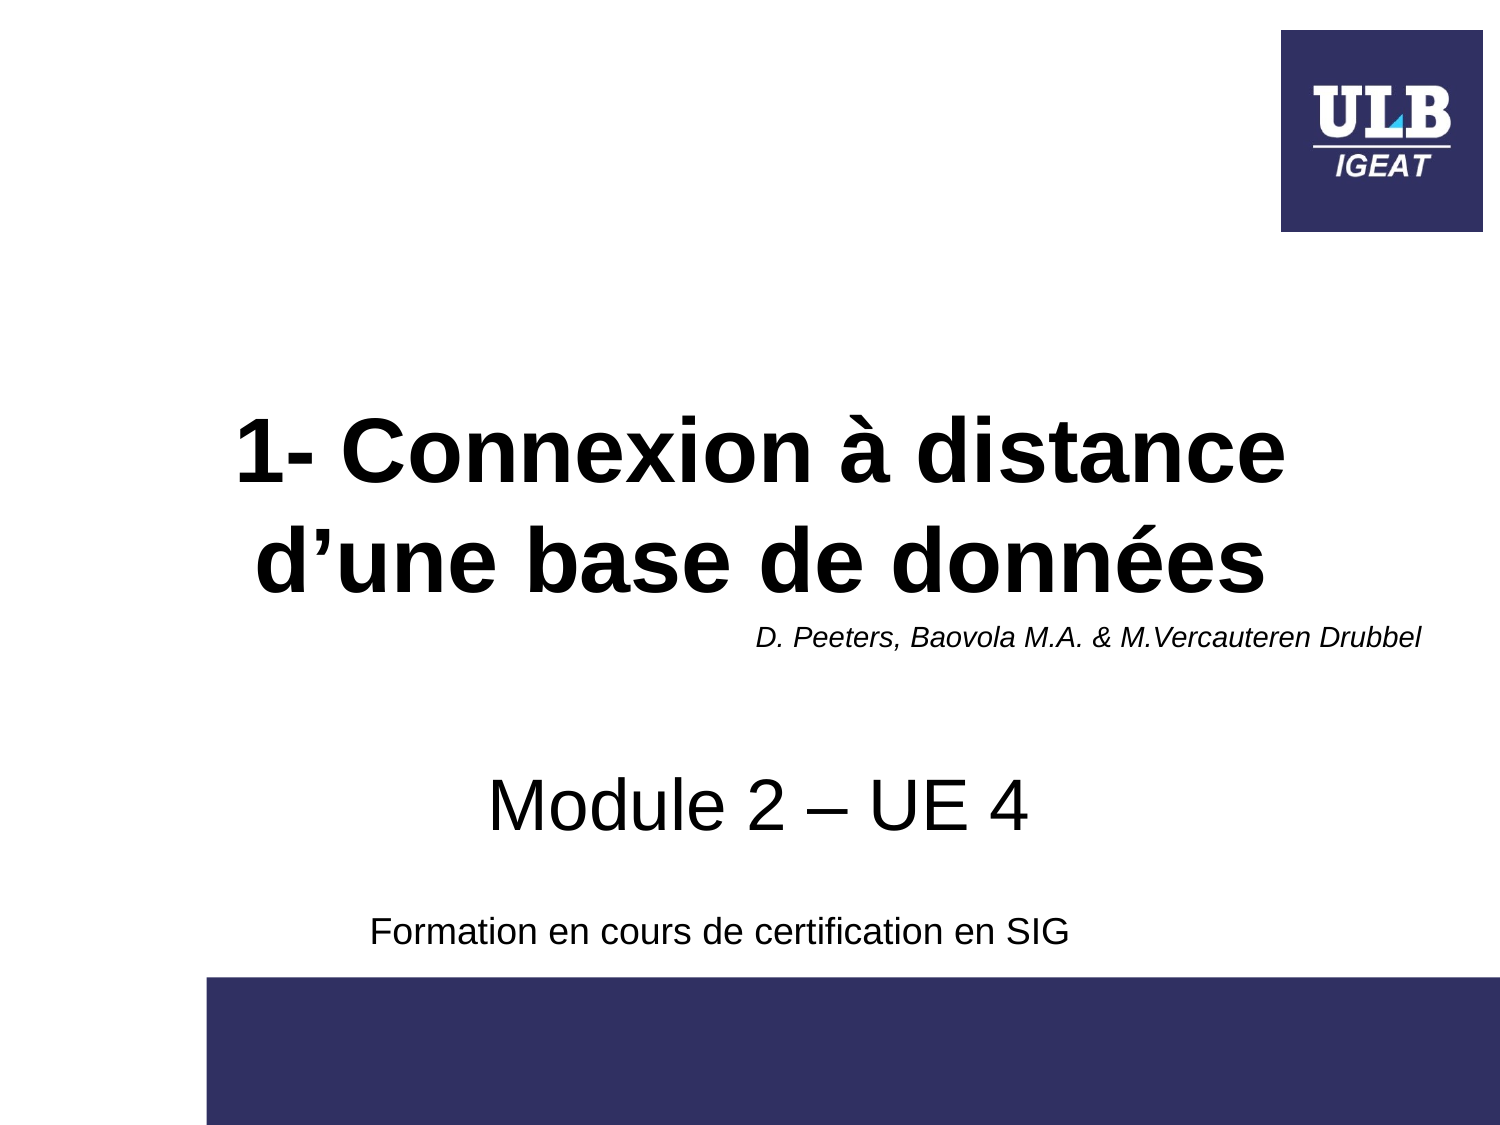

1- Connexion à distance d’une base de données
D. Peeters, Baovola M.A. & M.Vercauteren Drubbel
Module 2 – UE 4
Formation en cours de certification en SIG